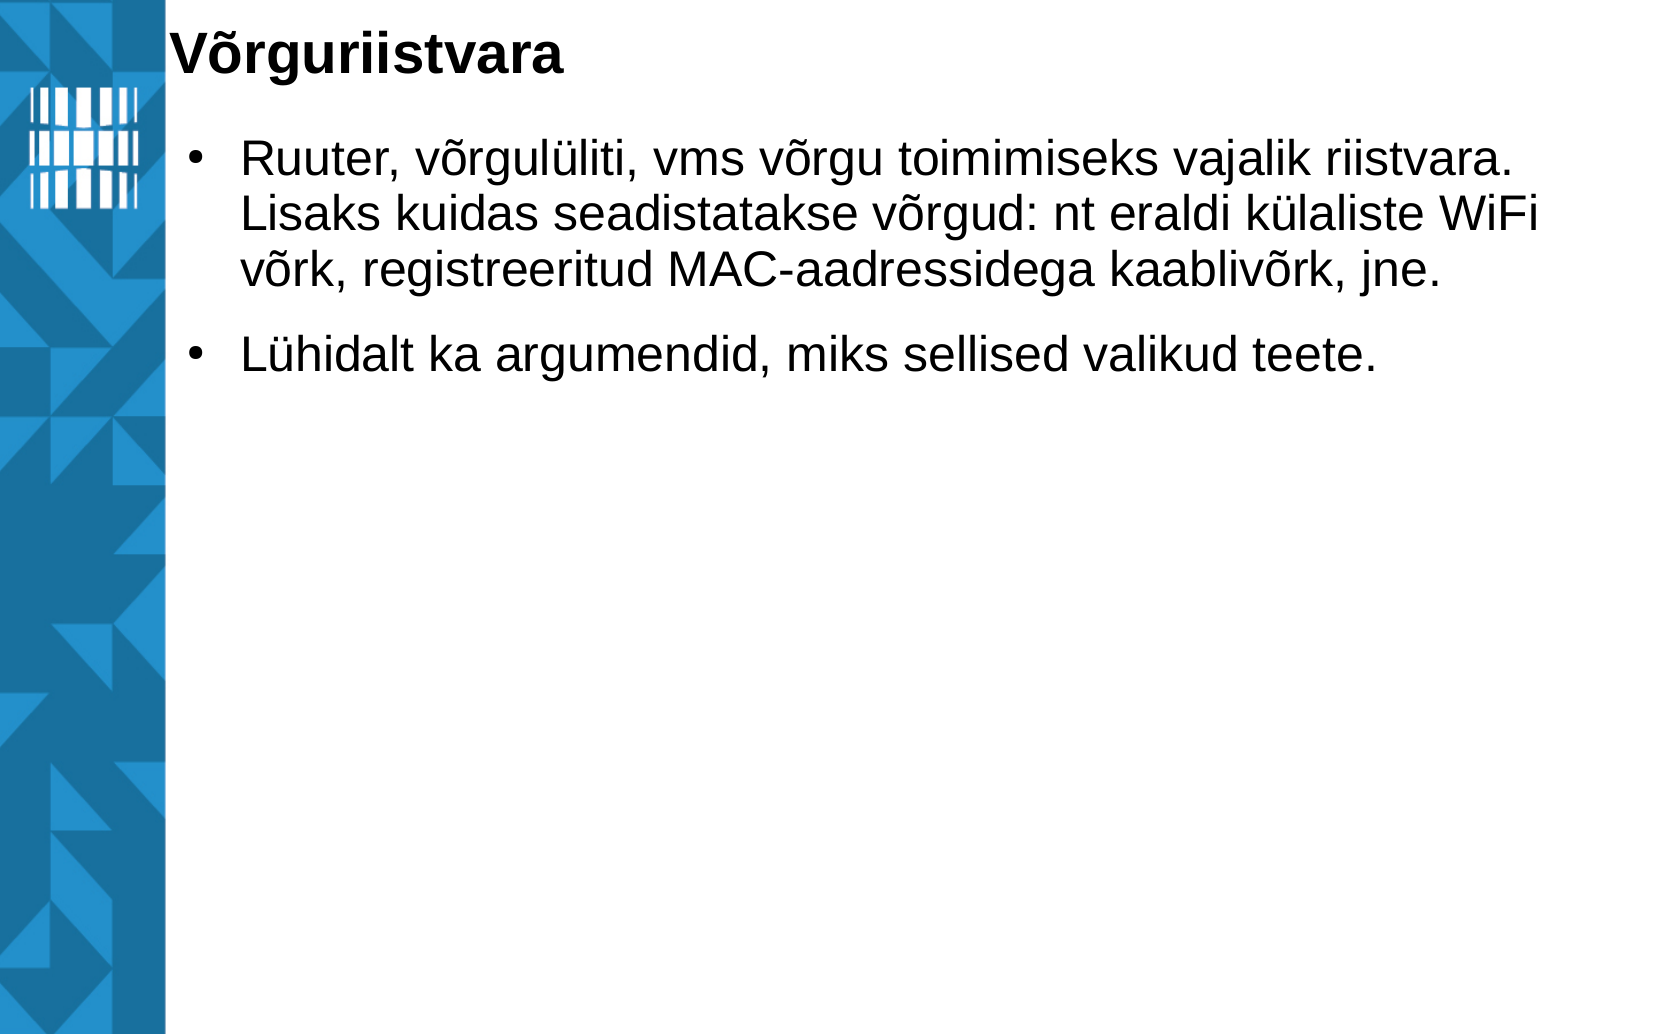

# Võrguriistvara
Ruuter, võrgulüliti, vms võrgu toimimiseks vajalik riistvara. Lisaks kuidas seadistatakse võrgud: nt eraldi külaliste WiFi võrk, registreeritud MAC-aadressidega kaablivõrk, jne.
Lühidalt ka argumendid, miks sellised valikud teete.